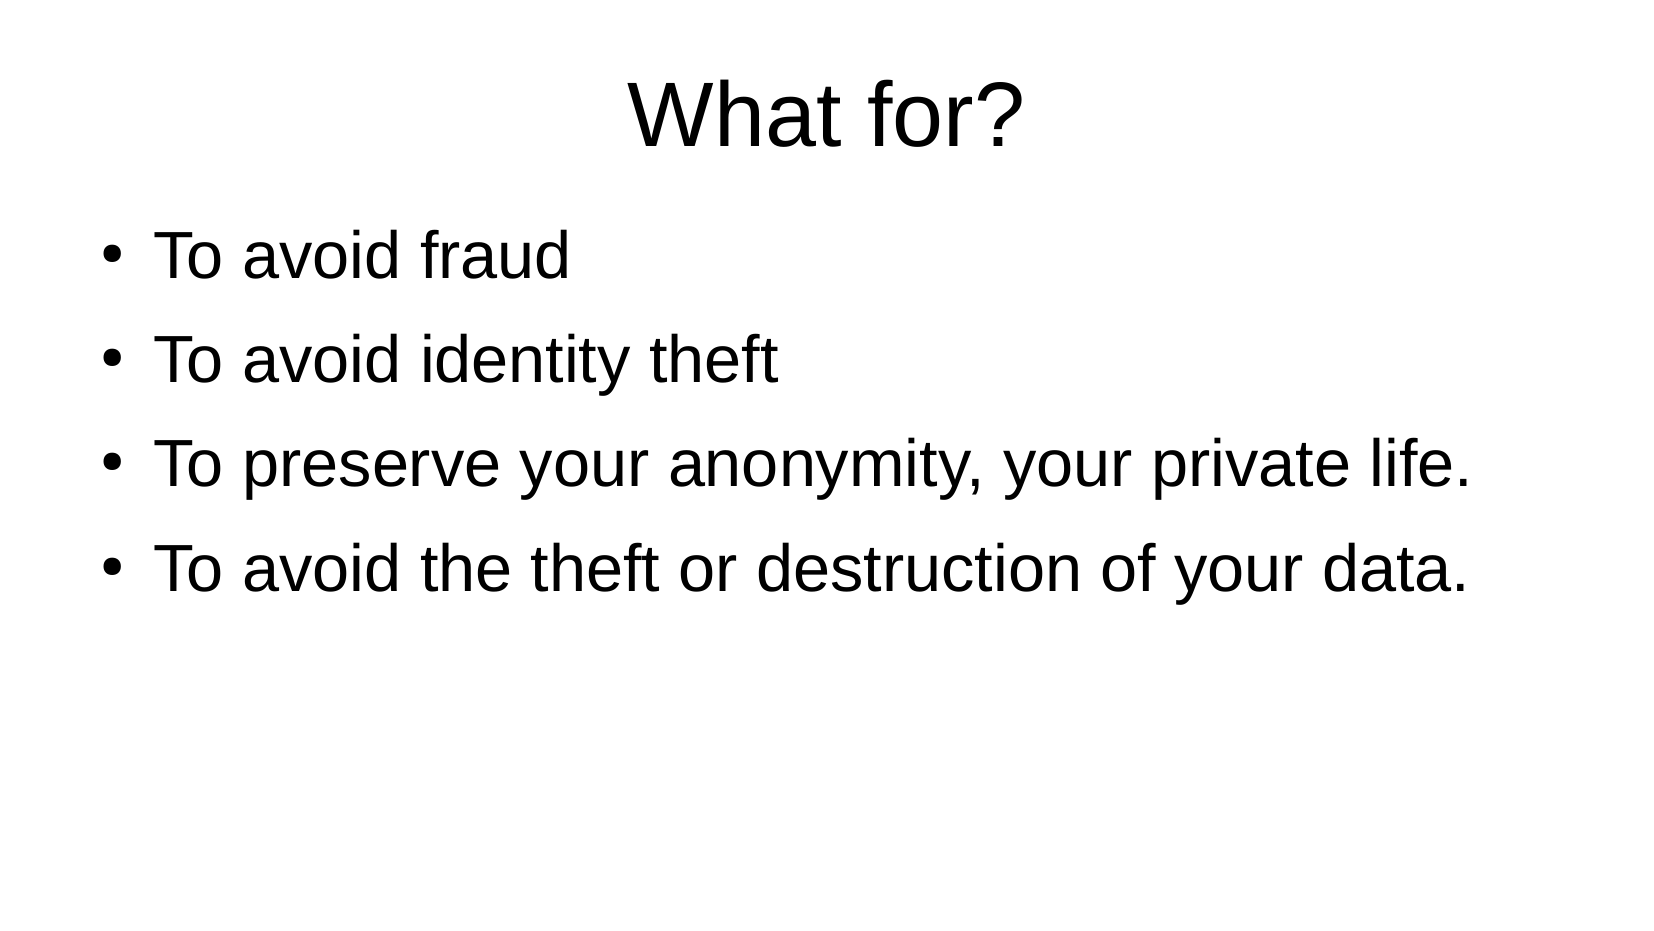

# What for?
To avoid fraud
To avoid identity theft
To preserve your anonymity, your private life.
To avoid the theft or destruction of your data.